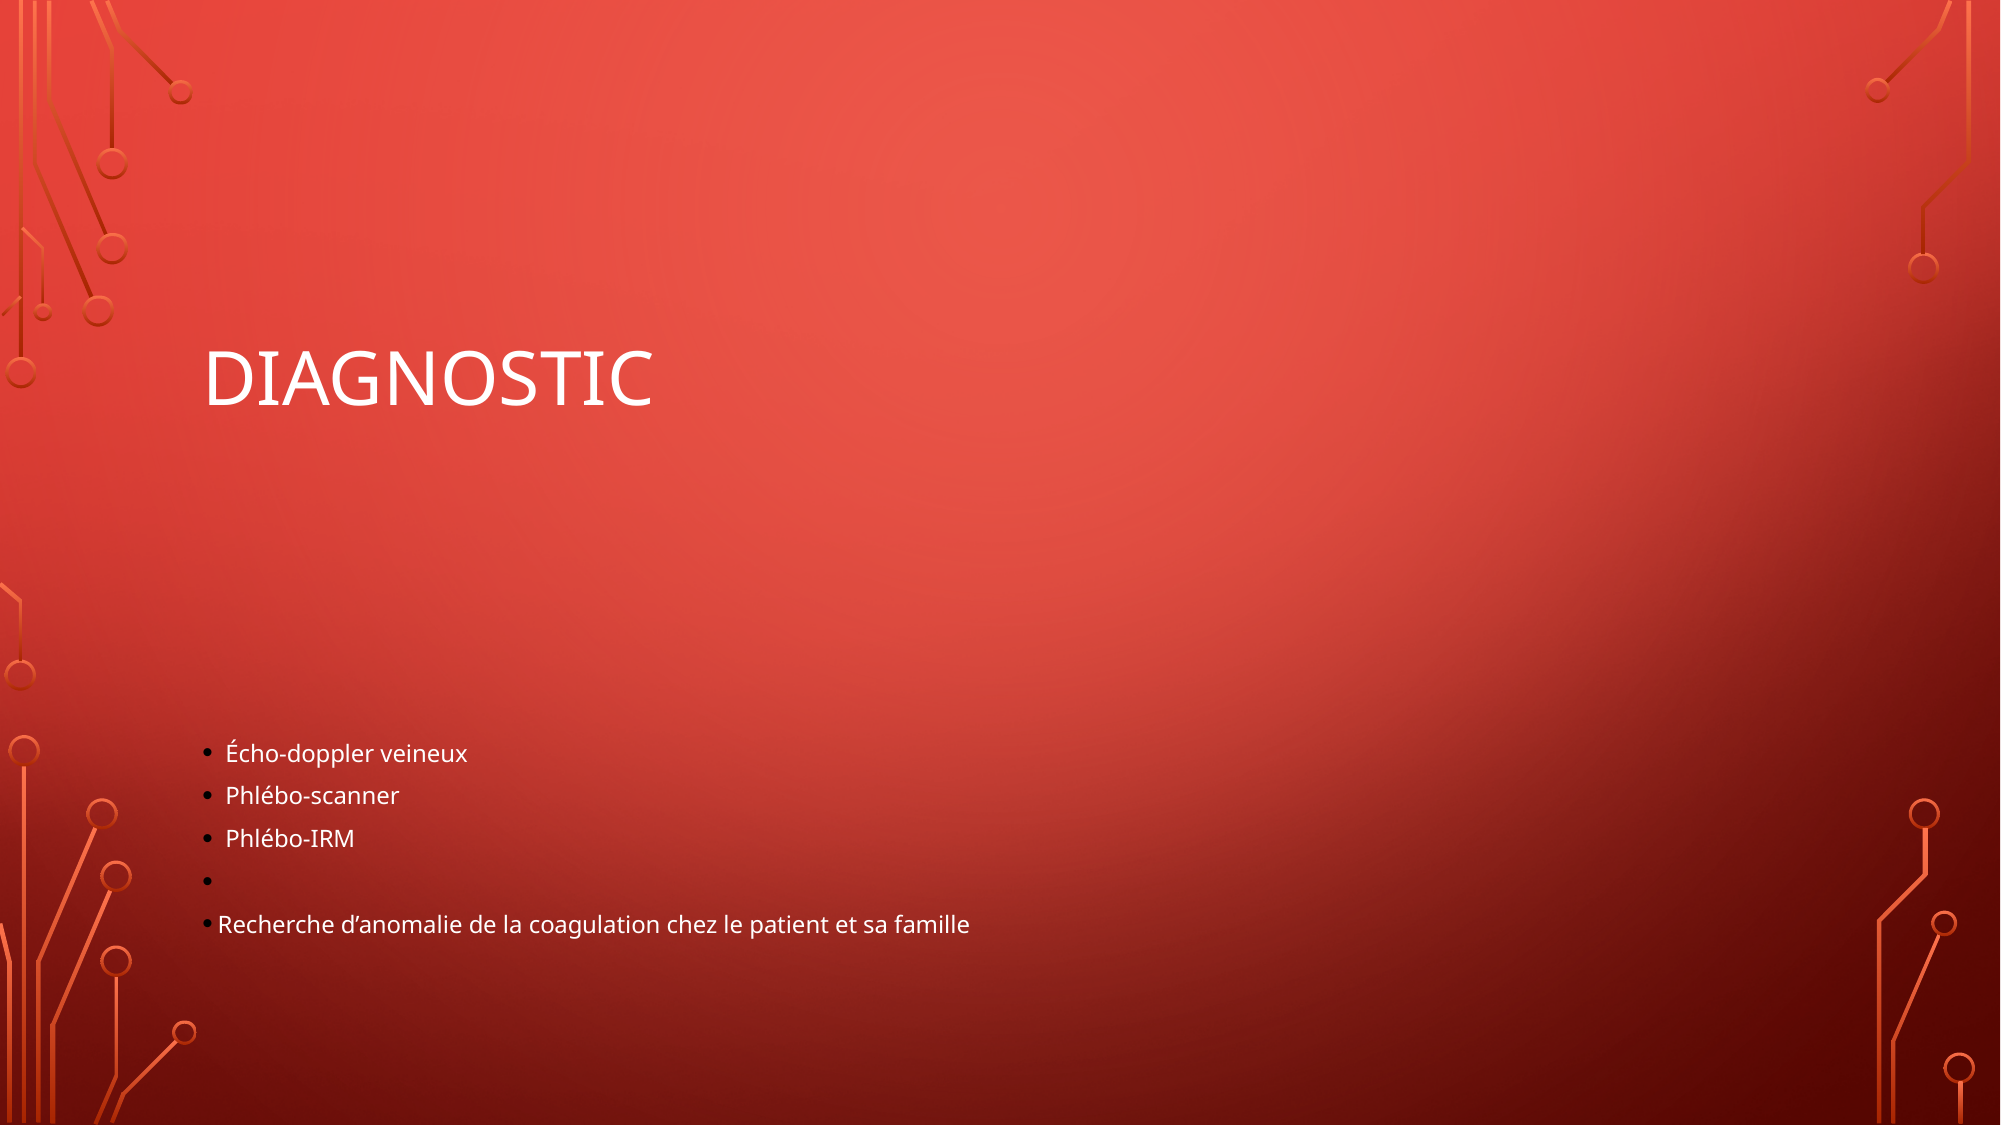

# Diagnostic
Écho-doppler veineux
Phlébo-scanner
Phlébo-IRM
Recherche d’anomalie de la coagulation chez le patient et sa famille